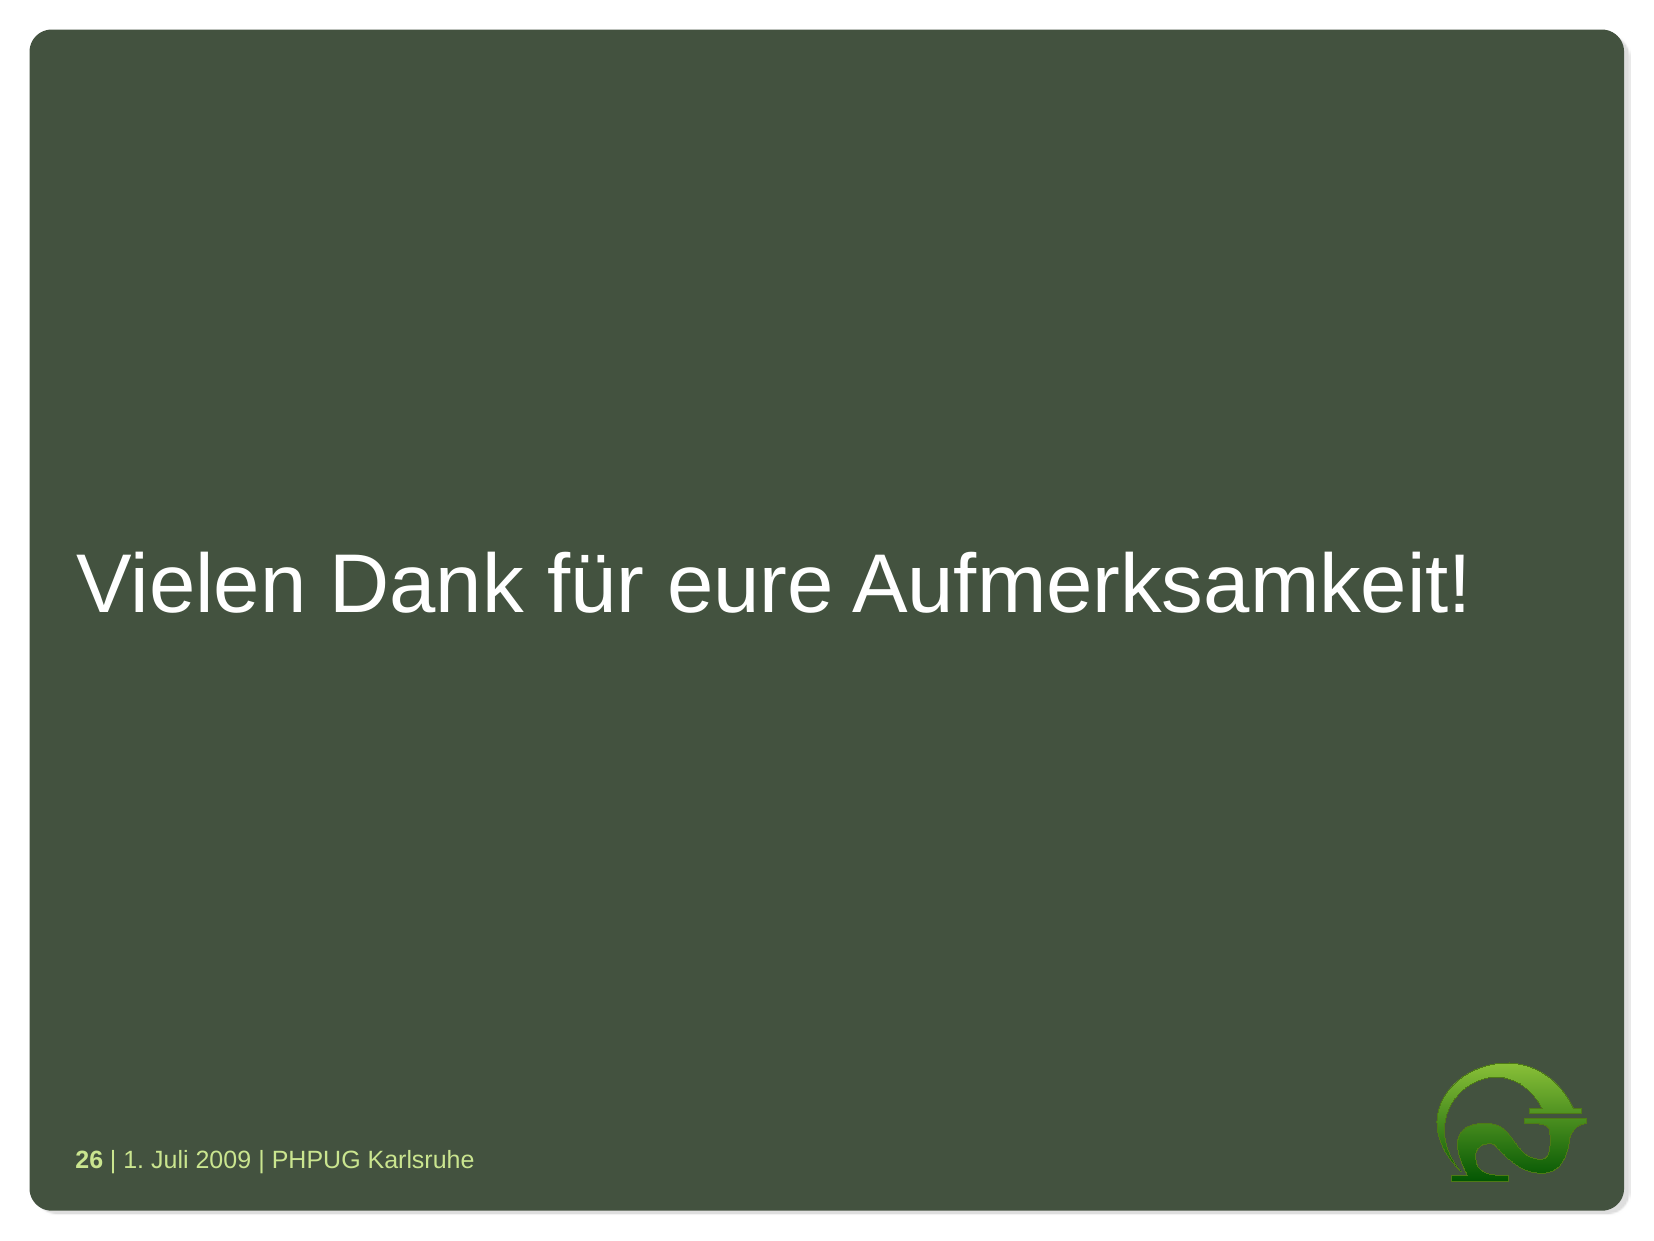

Zend_ProgressBar
Zend_Tag_Cloud
Was sind Tags
Vorteile von Zend_Tag_Cloud
Benutzung
Fragen & Antworten
# Vielen Dank für eure Aufmerksamkeit!